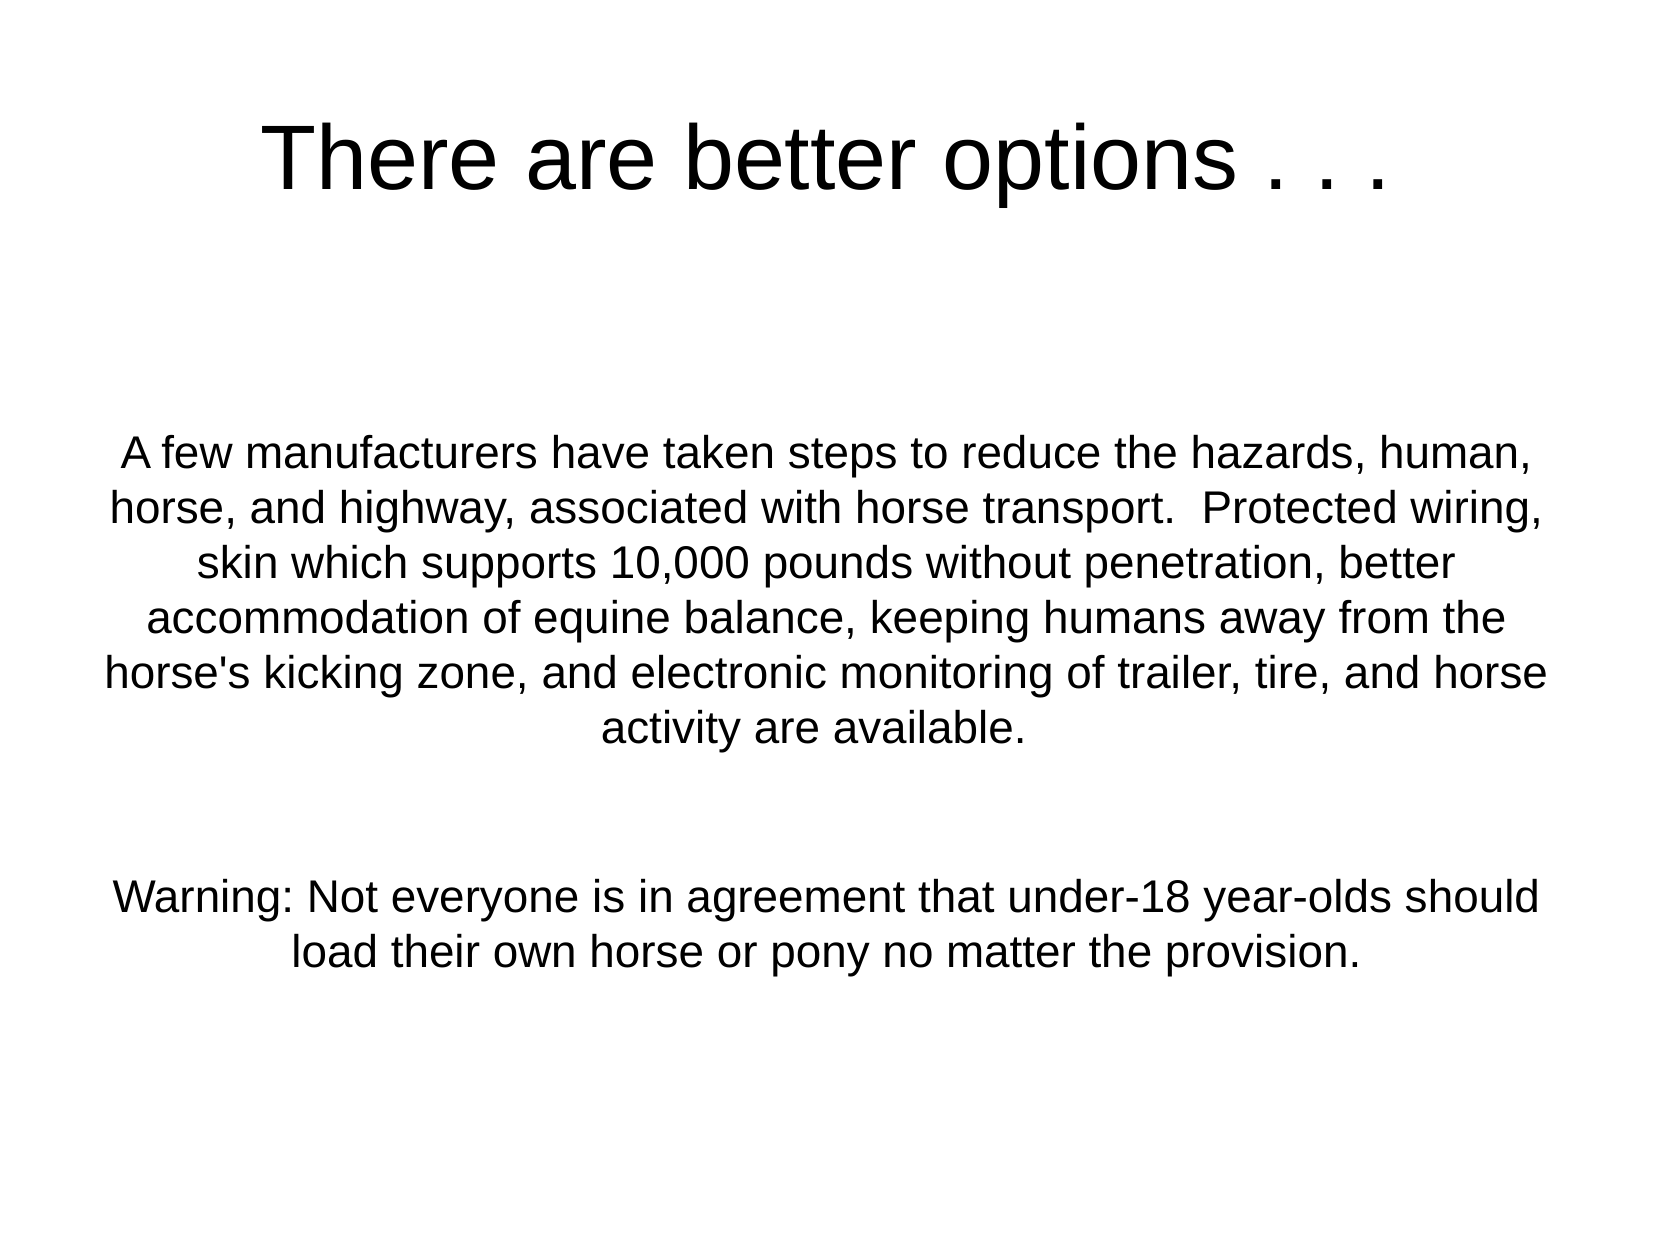

# There are better options . . .
A few manufacturers have taken steps to reduce the hazards, human, horse, and highway, associated with horse transport. Protected wiring, skin which supports 10,000 pounds without penetration, better accommodation of equine balance, keeping humans away from the horse's kicking zone, and electronic monitoring of trailer, tire, and horse activity are available.
Warning: Not everyone is in agreement that under-18 year-olds should load their own horse or pony no matter the provision.